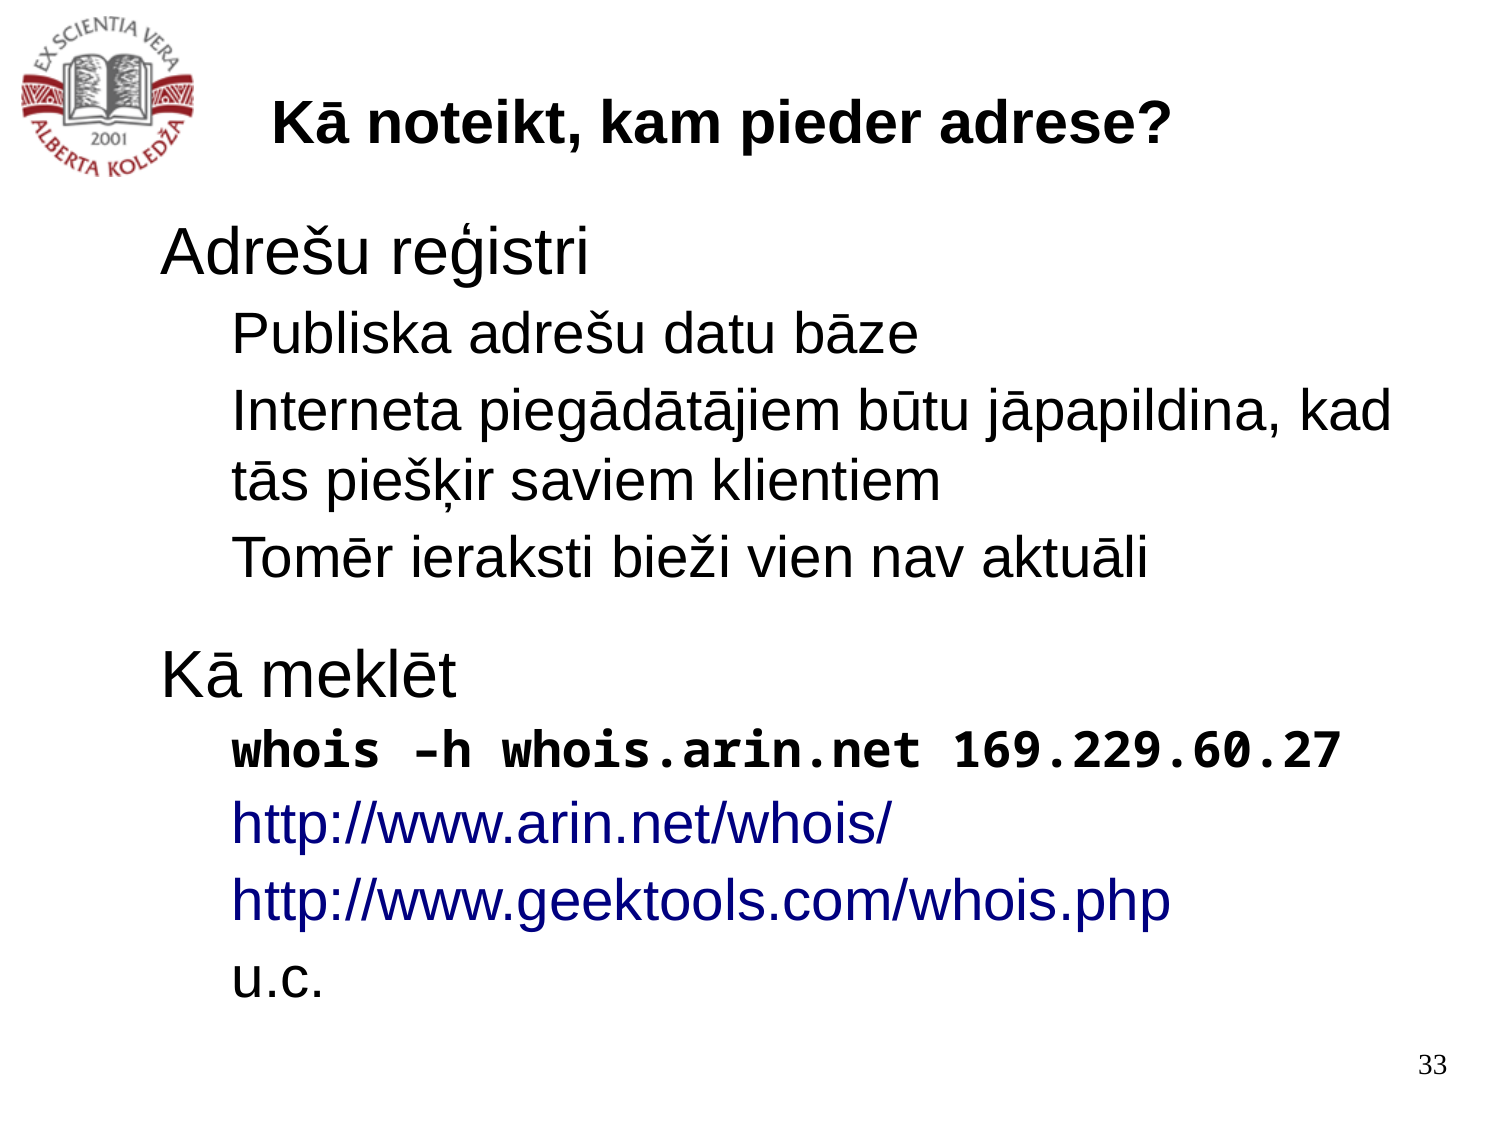

# Kā noteikt, kam pieder adrese?
Adrešu reģistri
Publiska adrešu datu bāze
Interneta piegādātājiem būtu jāpapildina, kad tās piešķir saviem klientiem
Tomēr ieraksti bieži vien nav aktuāli
Kā meklēt
whois –h whois.arin.net 169.229.60.27
http://www.arin.net/whois/
http://www.geektools.com/whois.php
u.c.